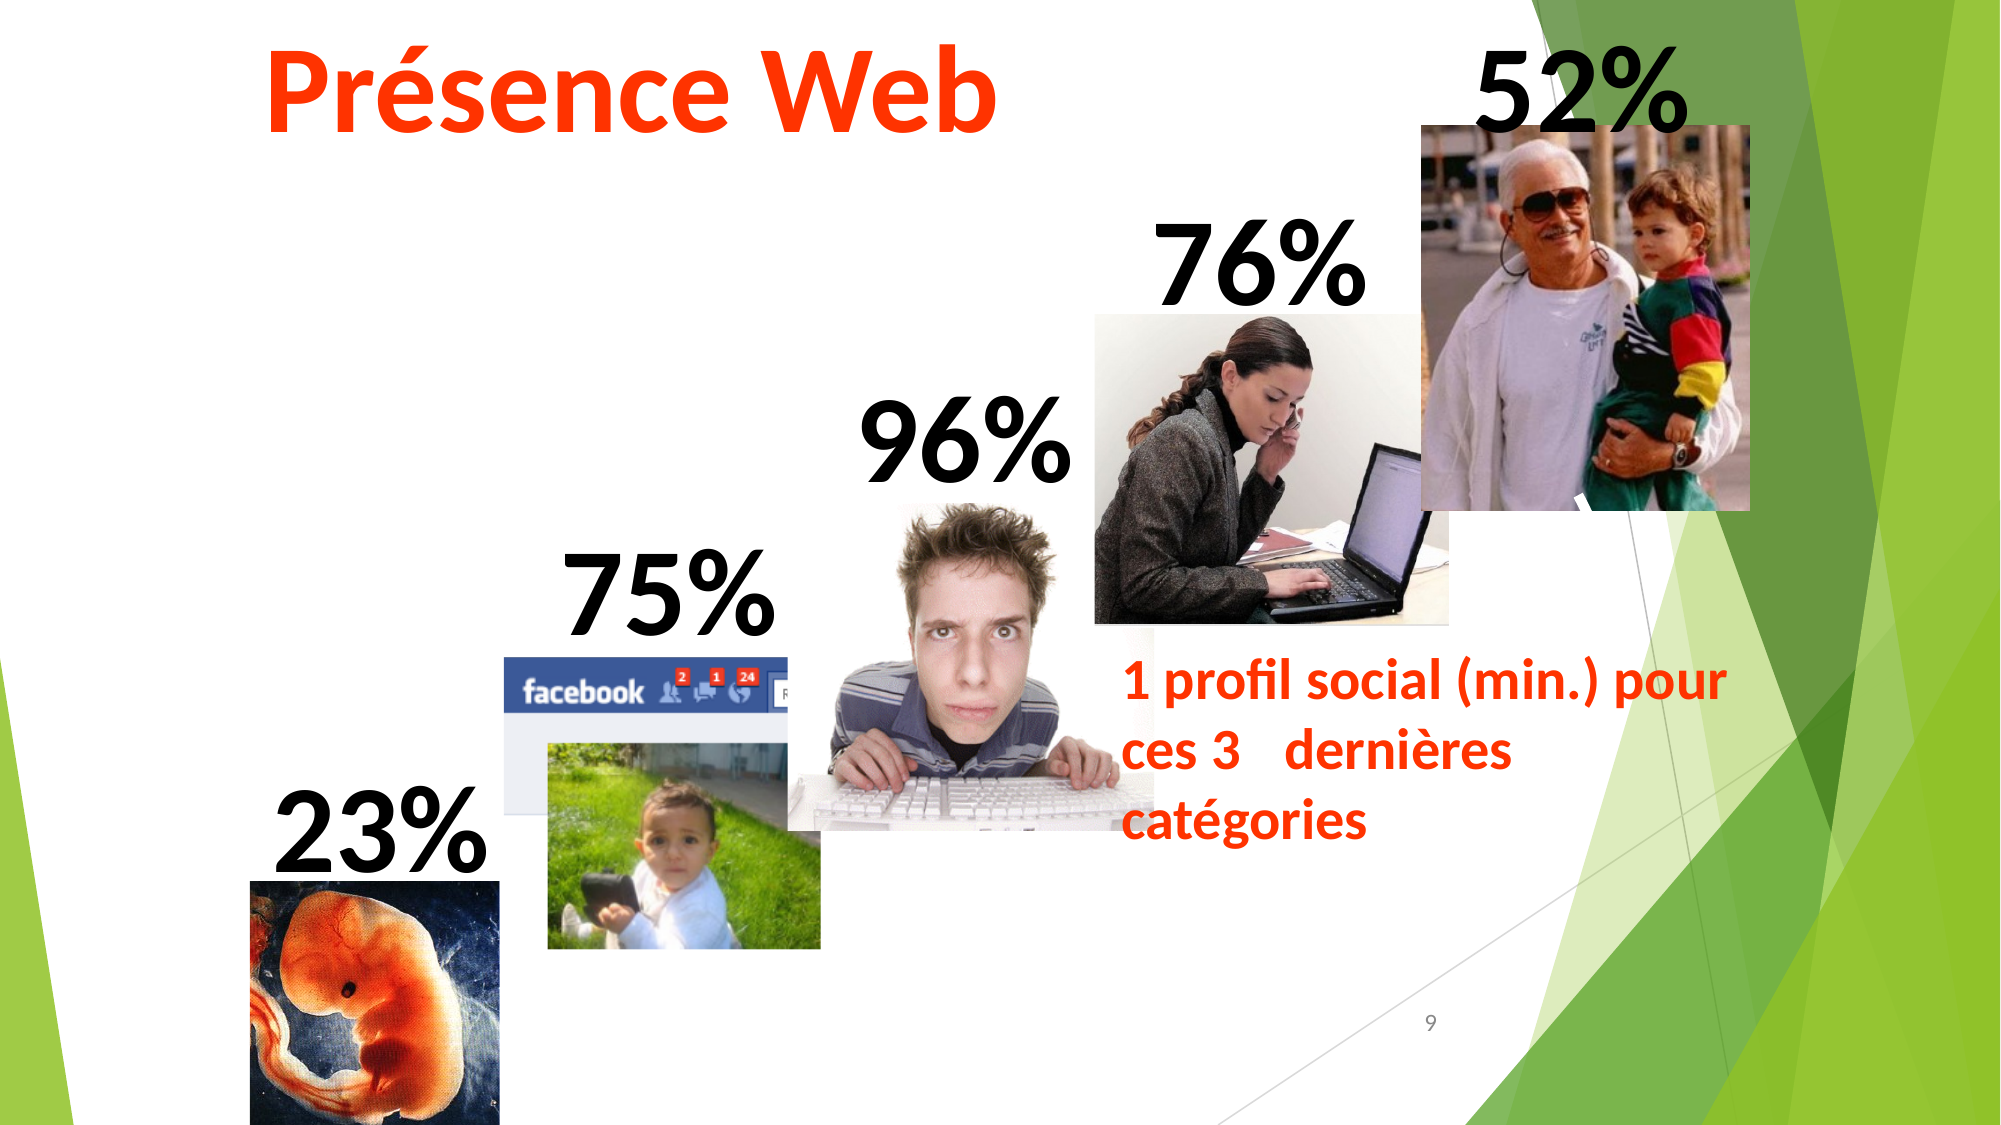

Présence Web
52%
76%
96%
75%
1 profil social (min.) pour ces 3	 dernières catégories
23%